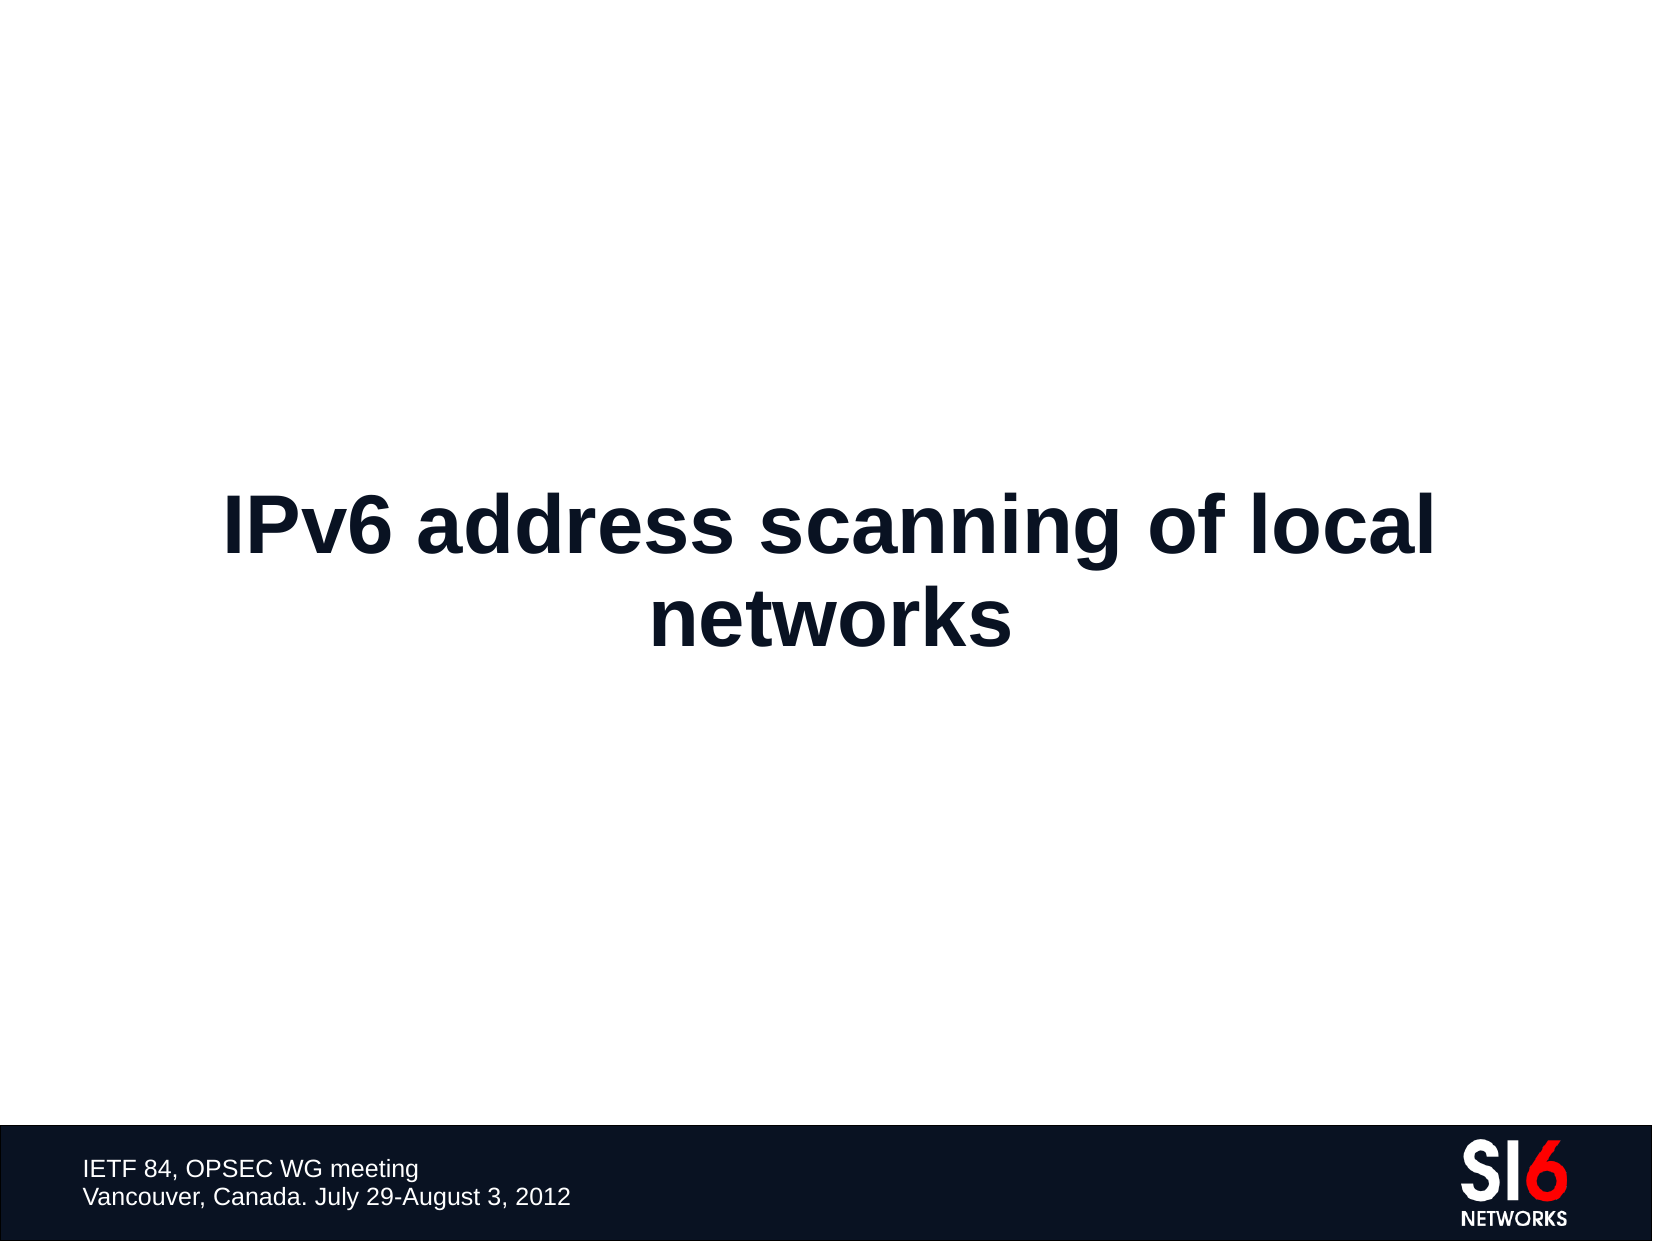

# IPv6 address scanning of local networks
11